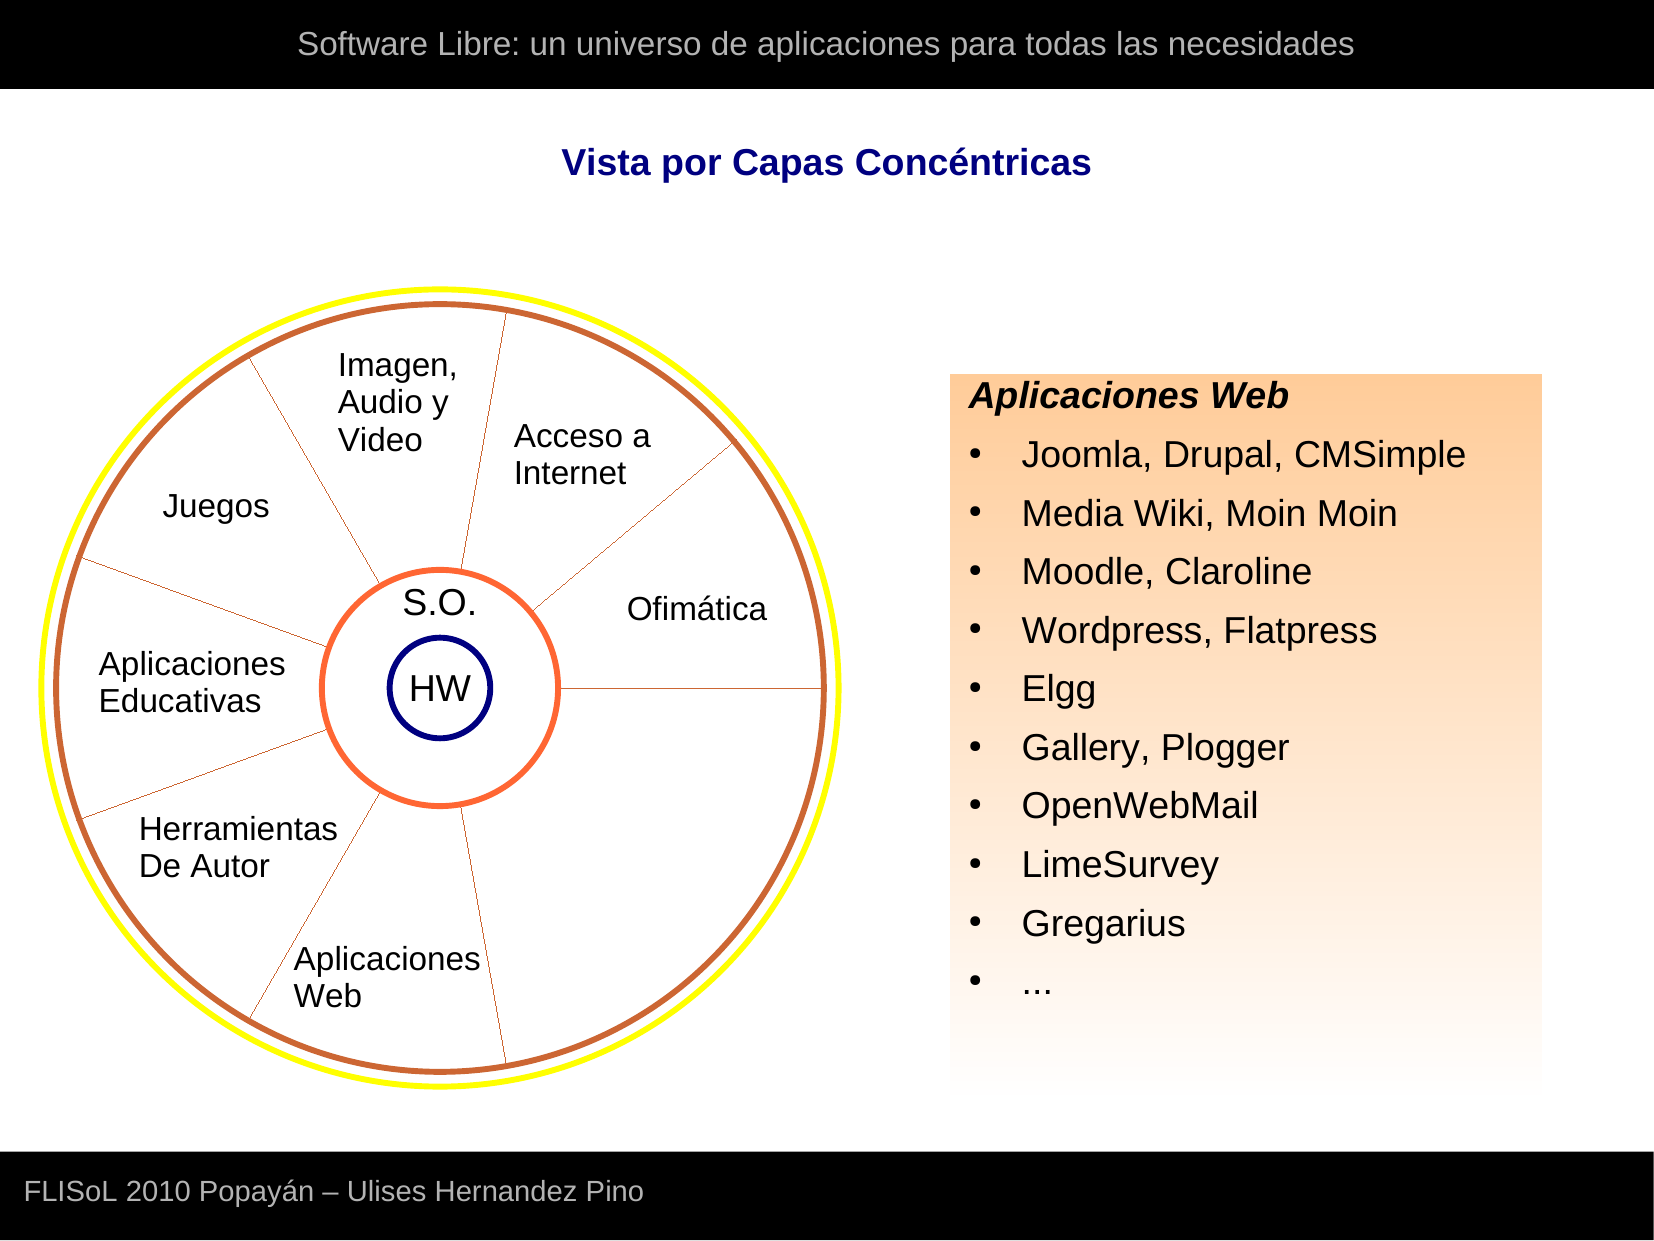

Vista por Capas Concéntricas
Imagen,
Audio y
Video
# Aplicaciones Web
Joomla, Drupal, CMSimple
Media Wiki, Moin Moin
Moodle, Claroline
Wordpress, Flatpress
Elgg
Gallery, Plogger
OpenWebMail
LimeSurvey
Gregarius
...
Acceso a
Internet
Juegos
S.O.
Ofimática
HW
Aplicaciones
Educativas
Herramientas
De Autor
Aplicaciones
Web